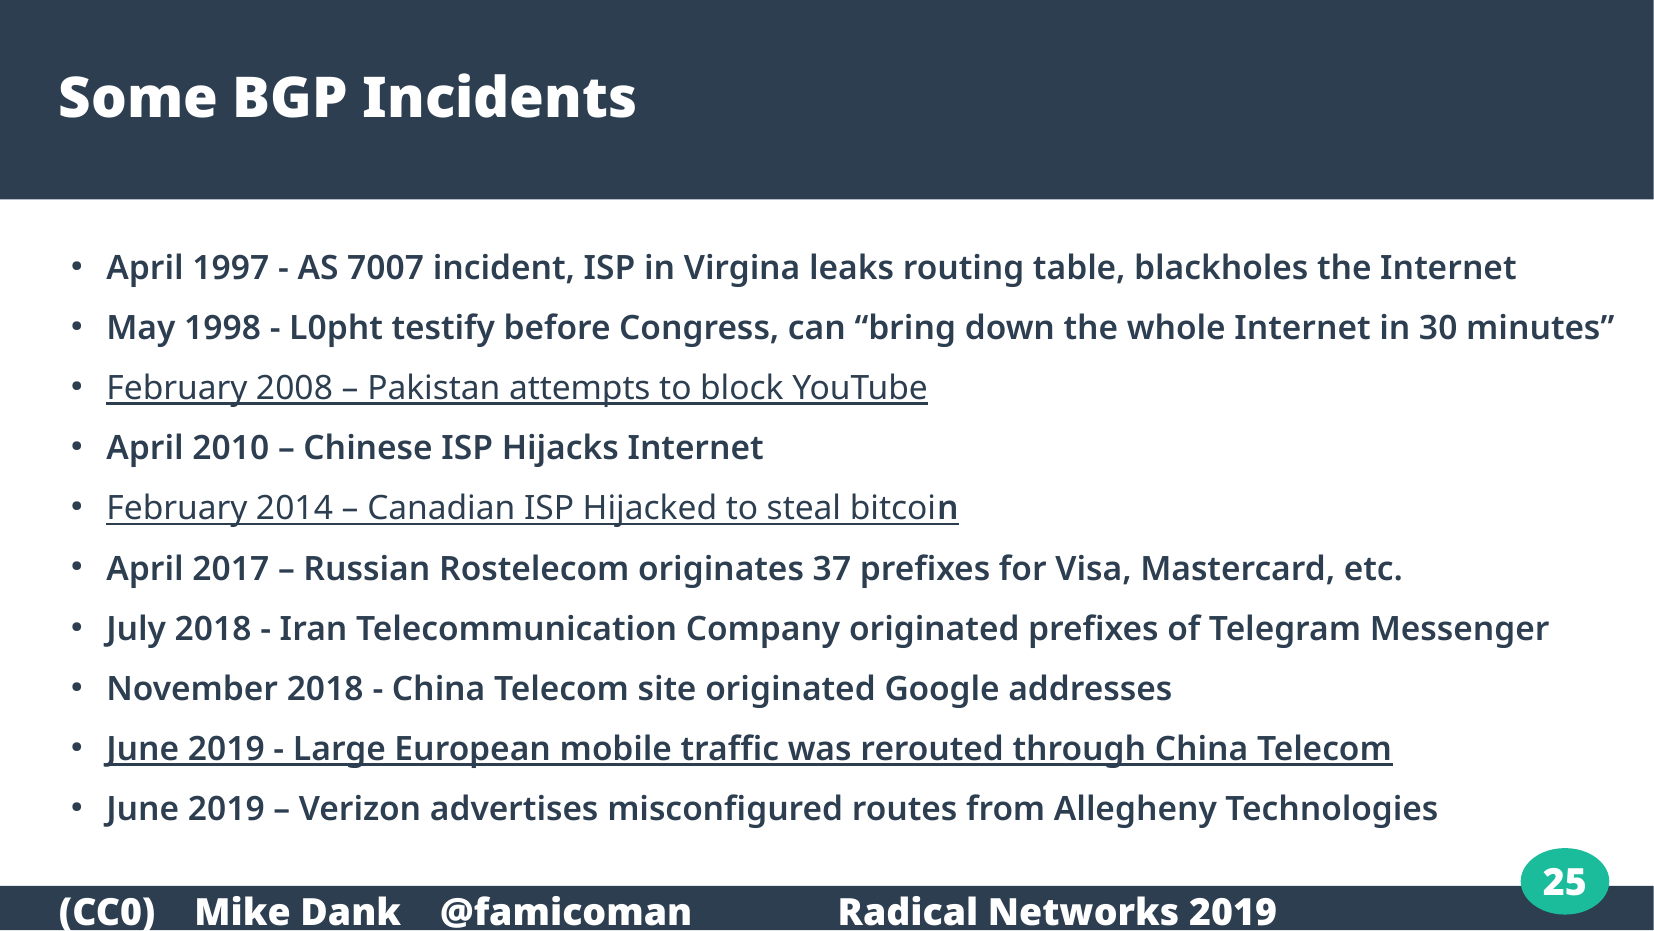

# Some BGP Incidents
April 1997 - AS 7007 incident, ISP in Virgina leaks routing table, blackholes the Internet
May 1998 - L0pht testify before Congress, can “bring down the whole Internet in 30 minutes”
February 2008 – Pakistan attempts to block YouTube
April 2010 – Chinese ISP Hijacks Internet
February 2014 – Canadian ISP Hijacked to steal bitcoin
April 2017 – Russian Rostelecom originates 37 prefixes for Visa, Mastercard, etc.
July 2018 - Iran Telecommunication Company originated prefixes of Telegram Messenger
November 2018 - China Telecom site originated Google addresses
June 2019 - Large European mobile traffic was rerouted through China Telecom
June 2019 – Verizon advertises misconfigured routes from Allegheny Technologies
25
(CC0) Mike Dank @famicoman
Radical Networks 2019